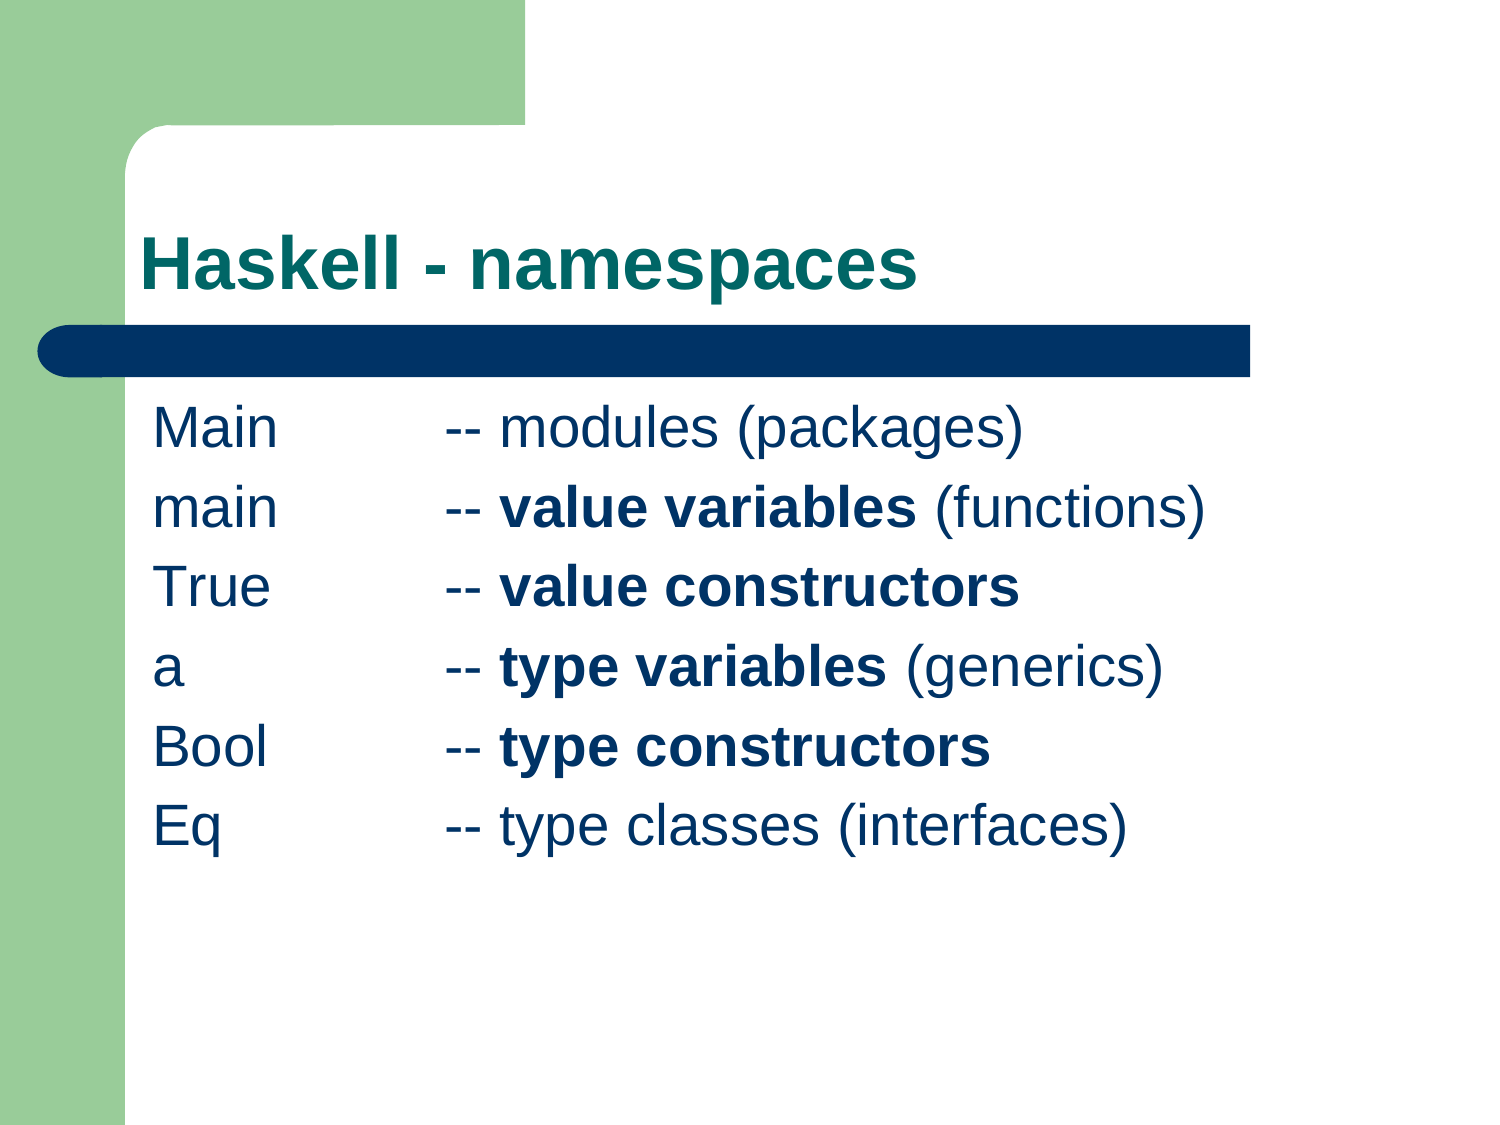

# Haskell - namespaces
Main
main
True
a
Bool
Eq
-- modules (packages)
-- value variables (functions)
-- value constructors
-- type variables (generics)
-- type constructors
-- type classes (interfaces)